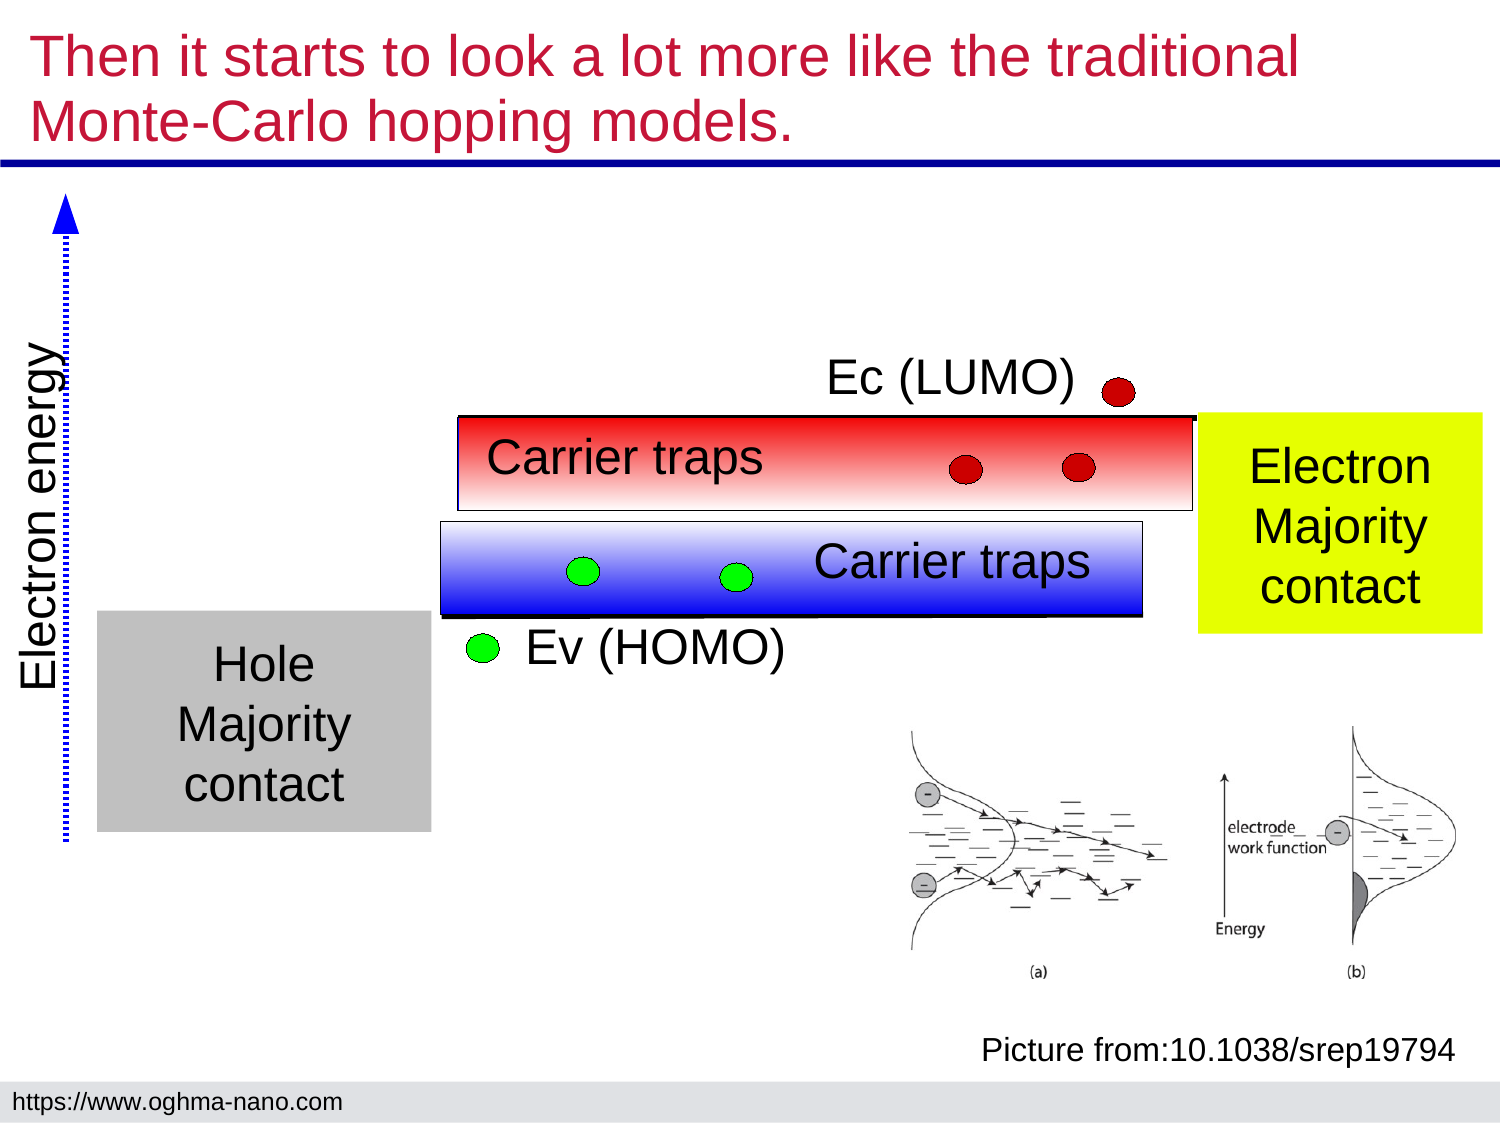

# Then it starts to look a lot more like the traditional Monte-Carlo hopping models.
Electron energy
Ec (LUMO)
Electron
Majority
contact
Carrier traps
Carrier traps
Ev (HOMO)
Hole
Majority
contact
Picture from:10.1038/srep19794